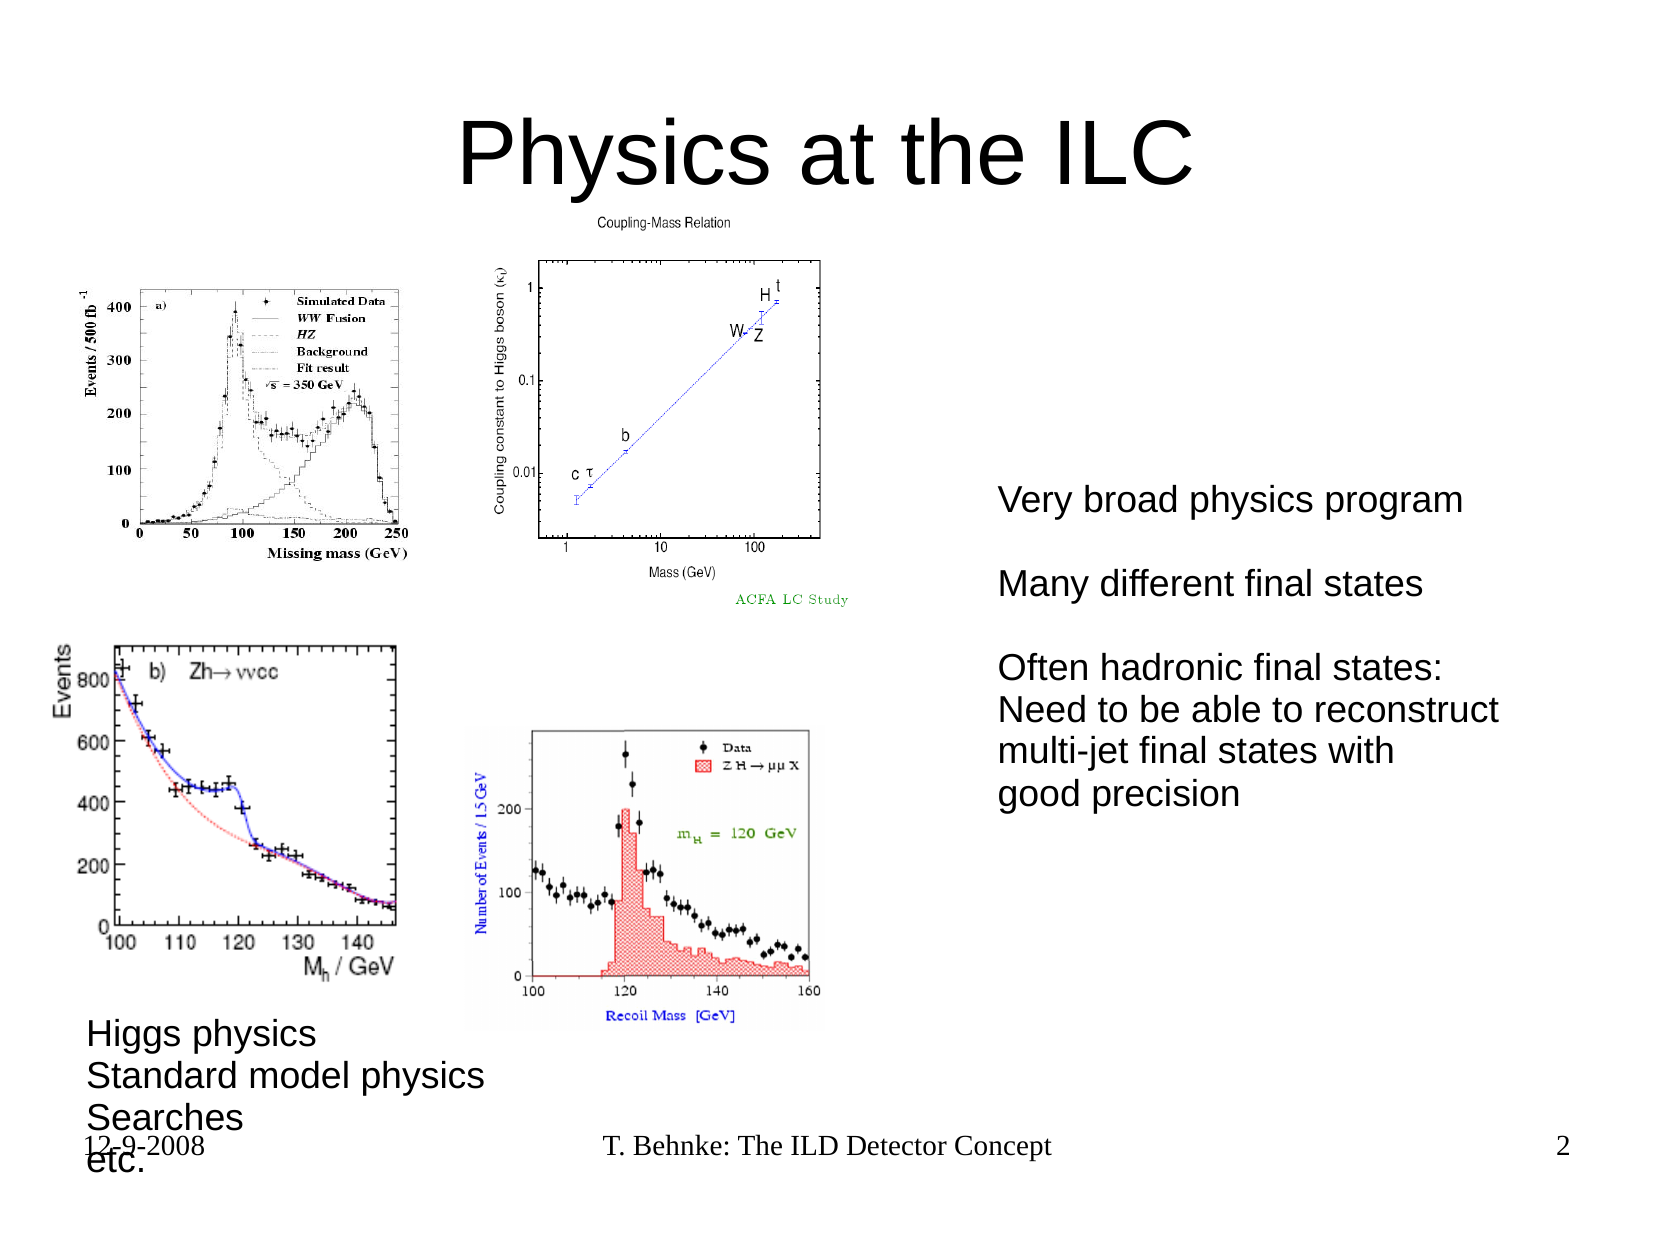

# Physics at the ILC
Very broad physics program
Many different final states
Often hadronic final states:
Need to be able to reconstruct
multi-jet final states with
good precision
Higgs physics
Standard model physics
Searches
etc.
12-9-2008
T. Behnke: The ILD Detector Concept
2